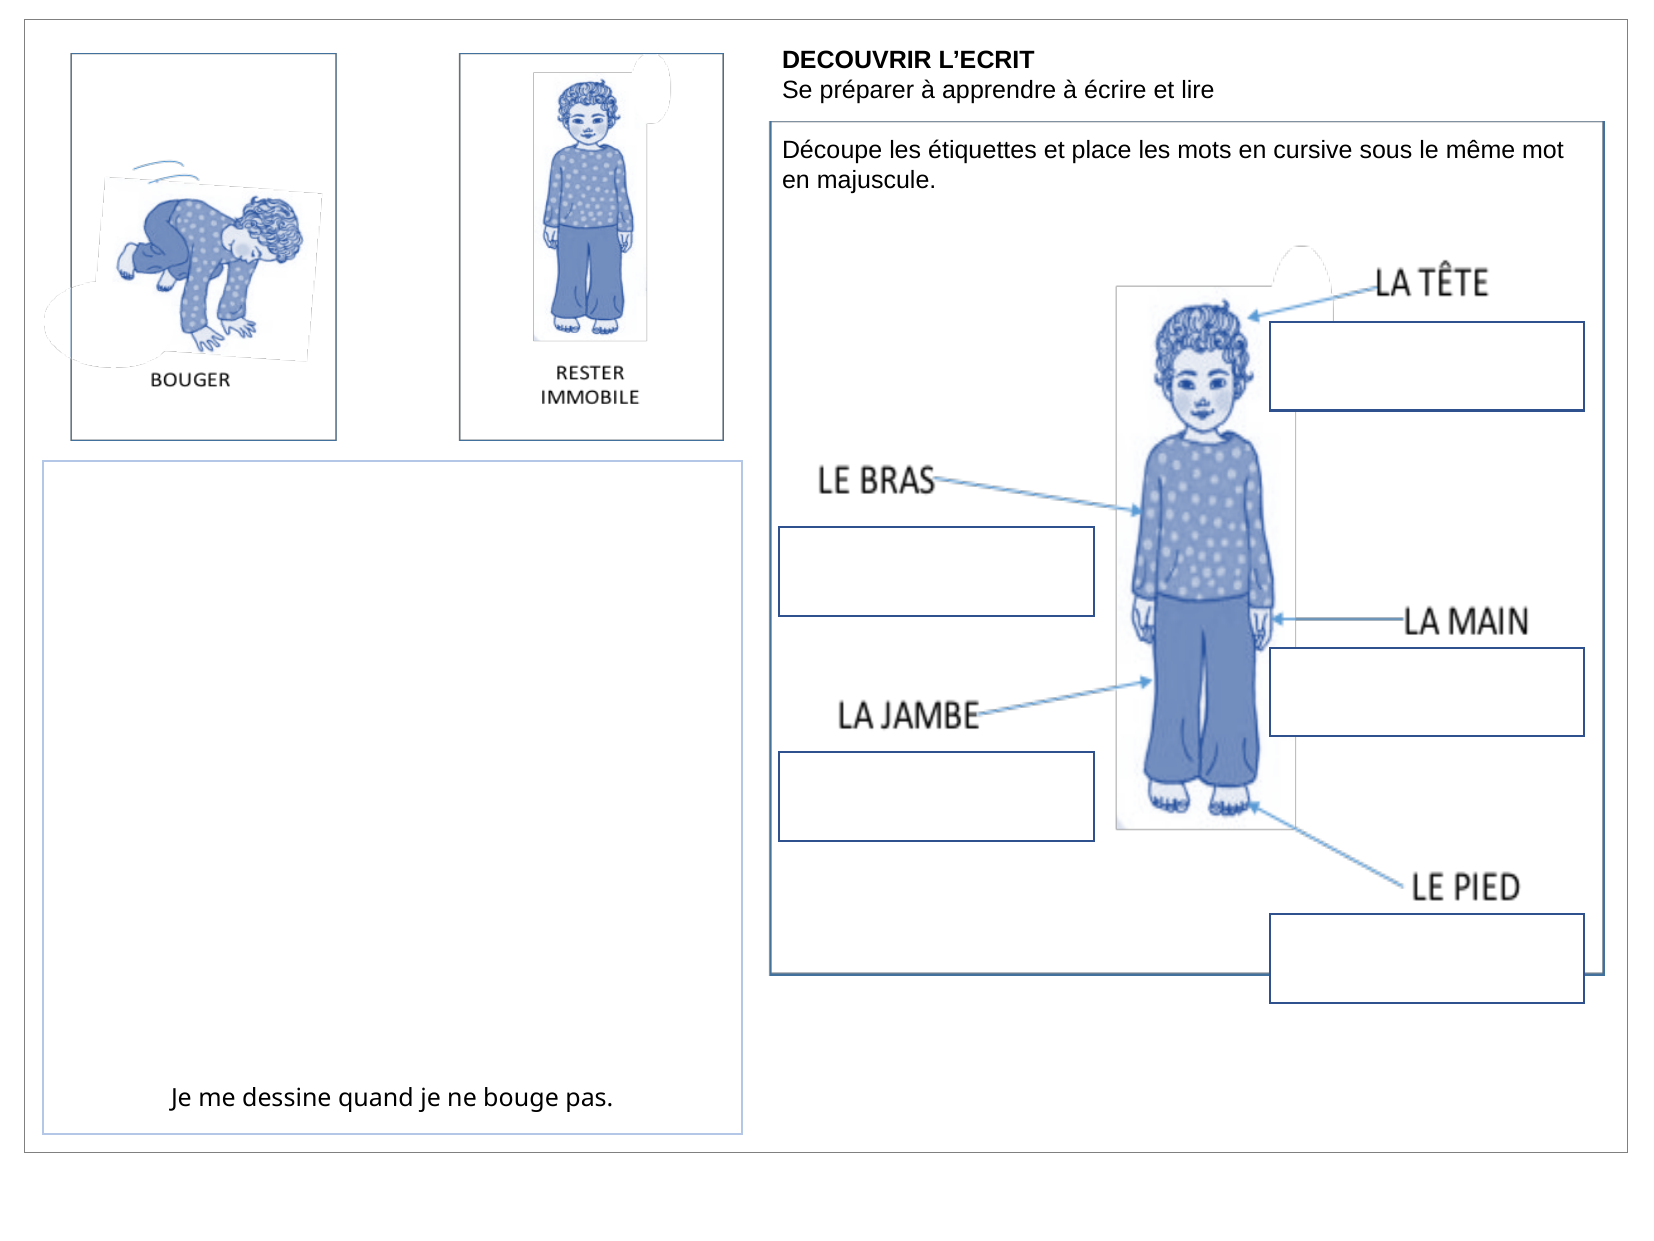

DECOUVRIR L’ECRIT
Se préparer à apprendre à écrire et lire
Découpe les étiquettes et place les mots en cursive sous le même mot en majuscule.
Je
Je me dessine quand je ne bouge pas.